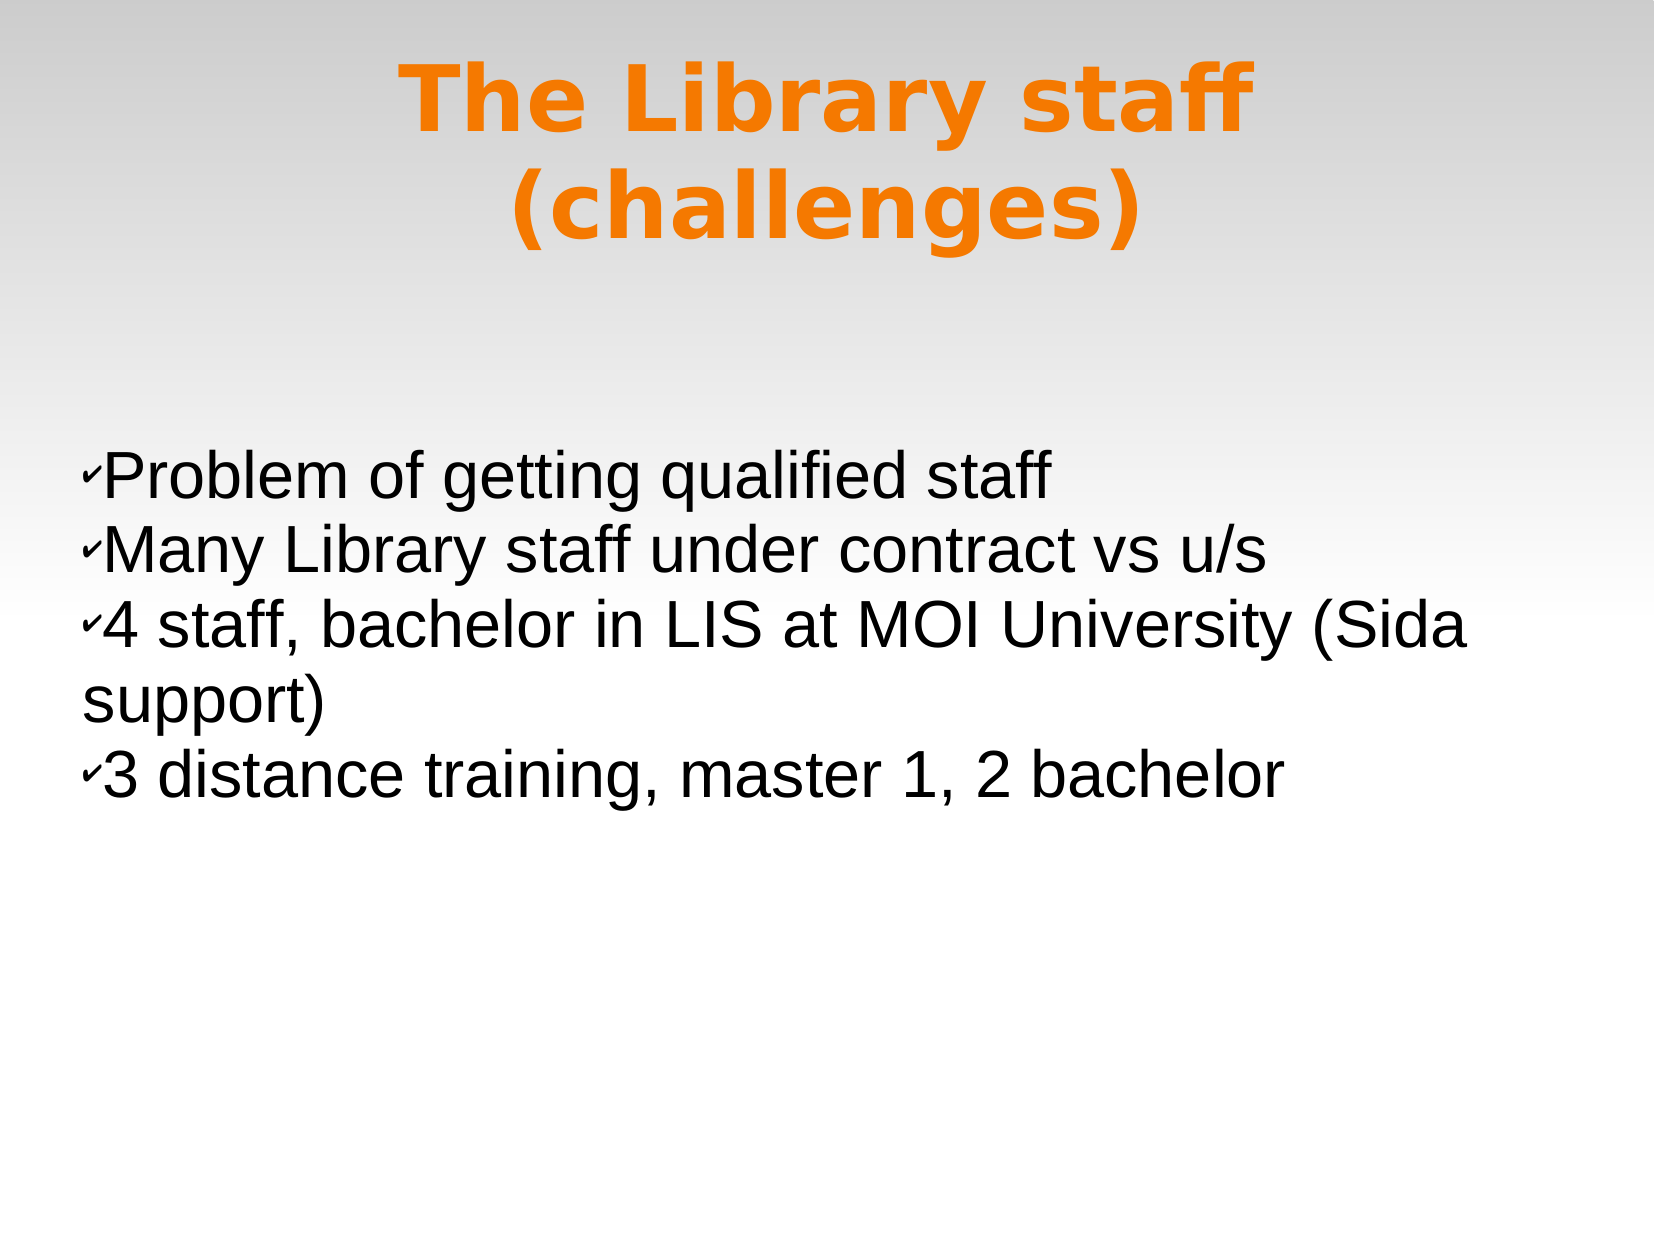

# The Library staff (challenges)
Problem of getting qualified staff
Many Library staff under contract vs u/s
4 staff, bachelor in LIS at MOI University (Sida support)
3 distance training, master 1, 2 bachelor